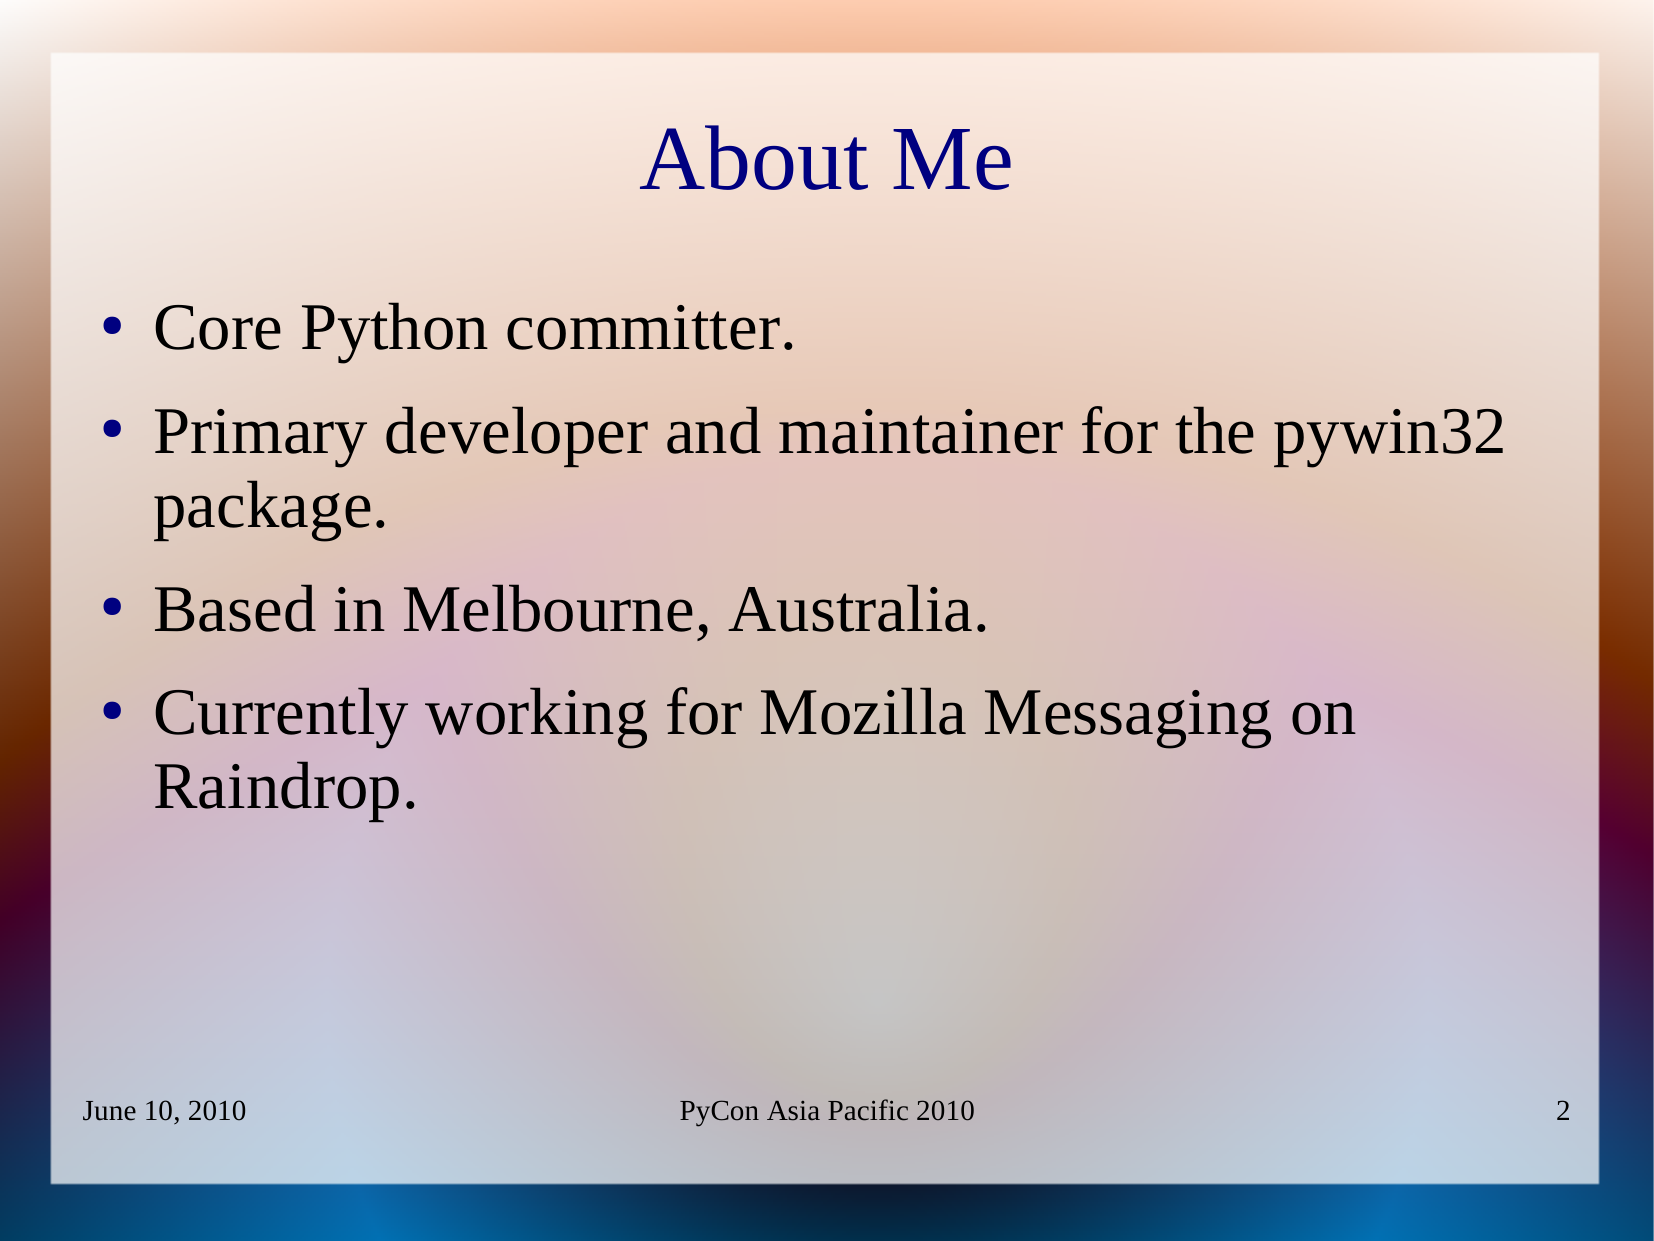

# About Me
Core Python committer.
Primary developer and maintainer for the pywin32 package.
Based in Melbourne, Australia.
Currently working for Mozilla Messaging on Raindrop.
June 10, 2010
PyCon Asia Pacific 2010
2